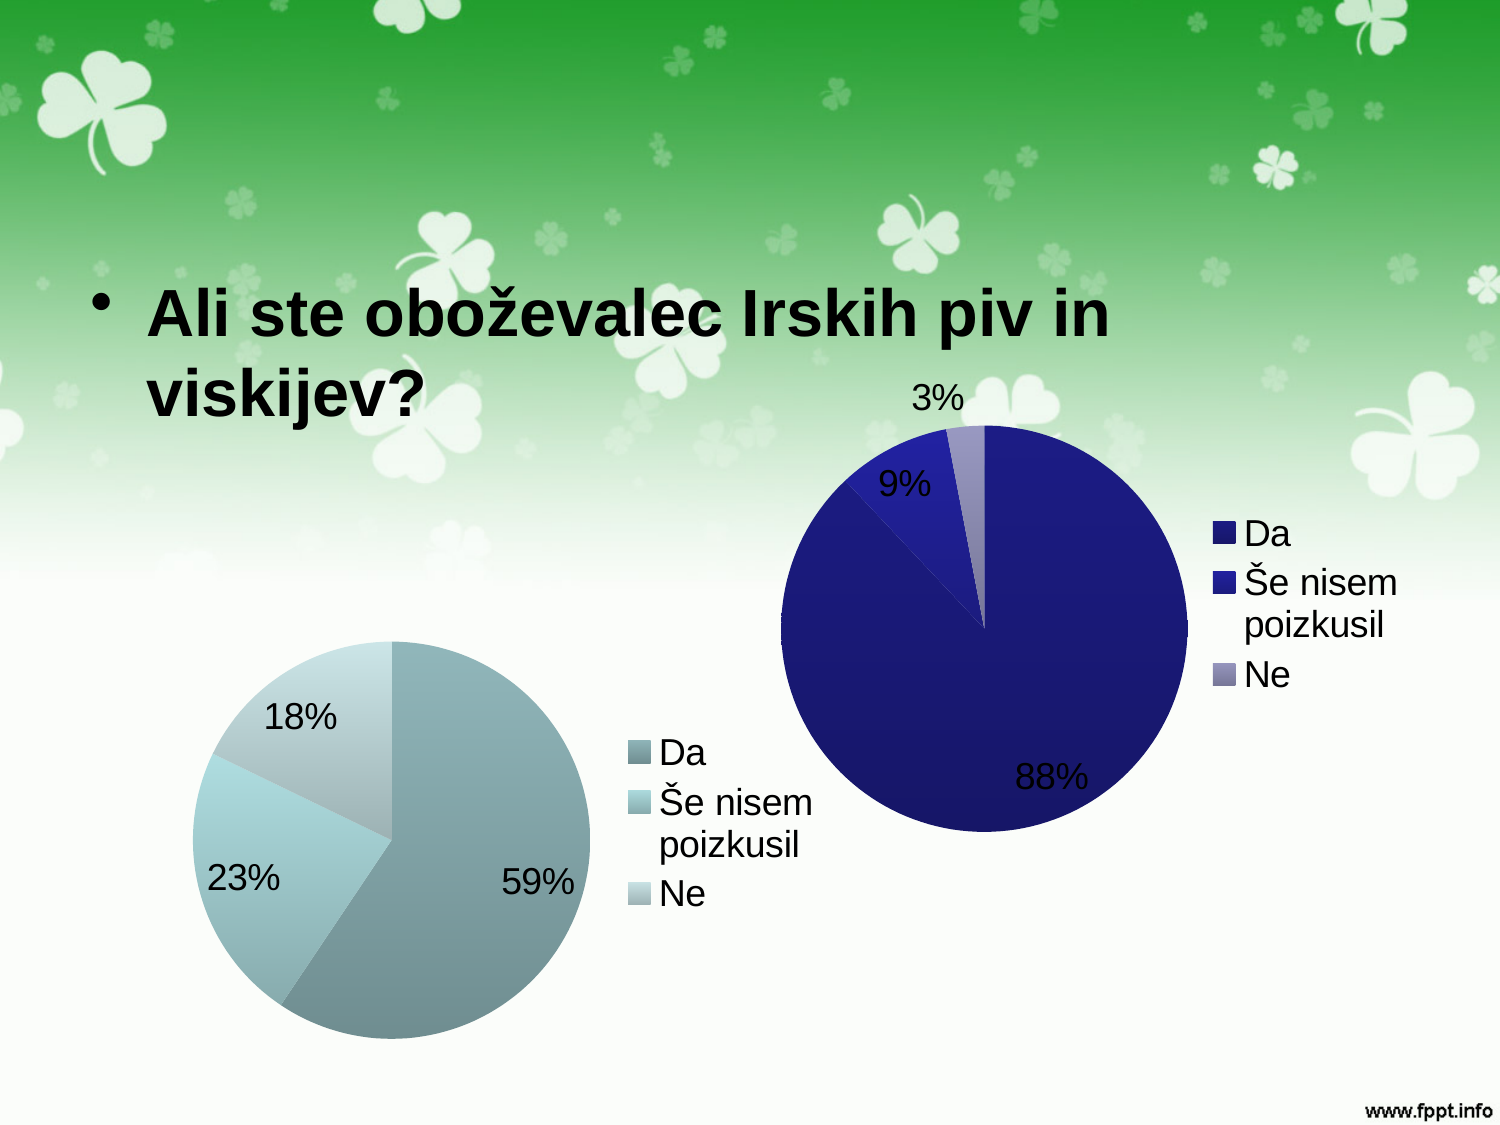

#
Ali ste oboževalec Irskih piv in viskijev?
### Chart
| Category | |
|---|---|
| Da | 0.88 |
| Še nisem poizkusil | 0.09 |
| Ne | 0.03 |
### Chart
| Category | |
|---|---|
| Da | 0.600000000000001 |
| Še nisem poizkusil | 0.23 |
| Ne | 0.18 |